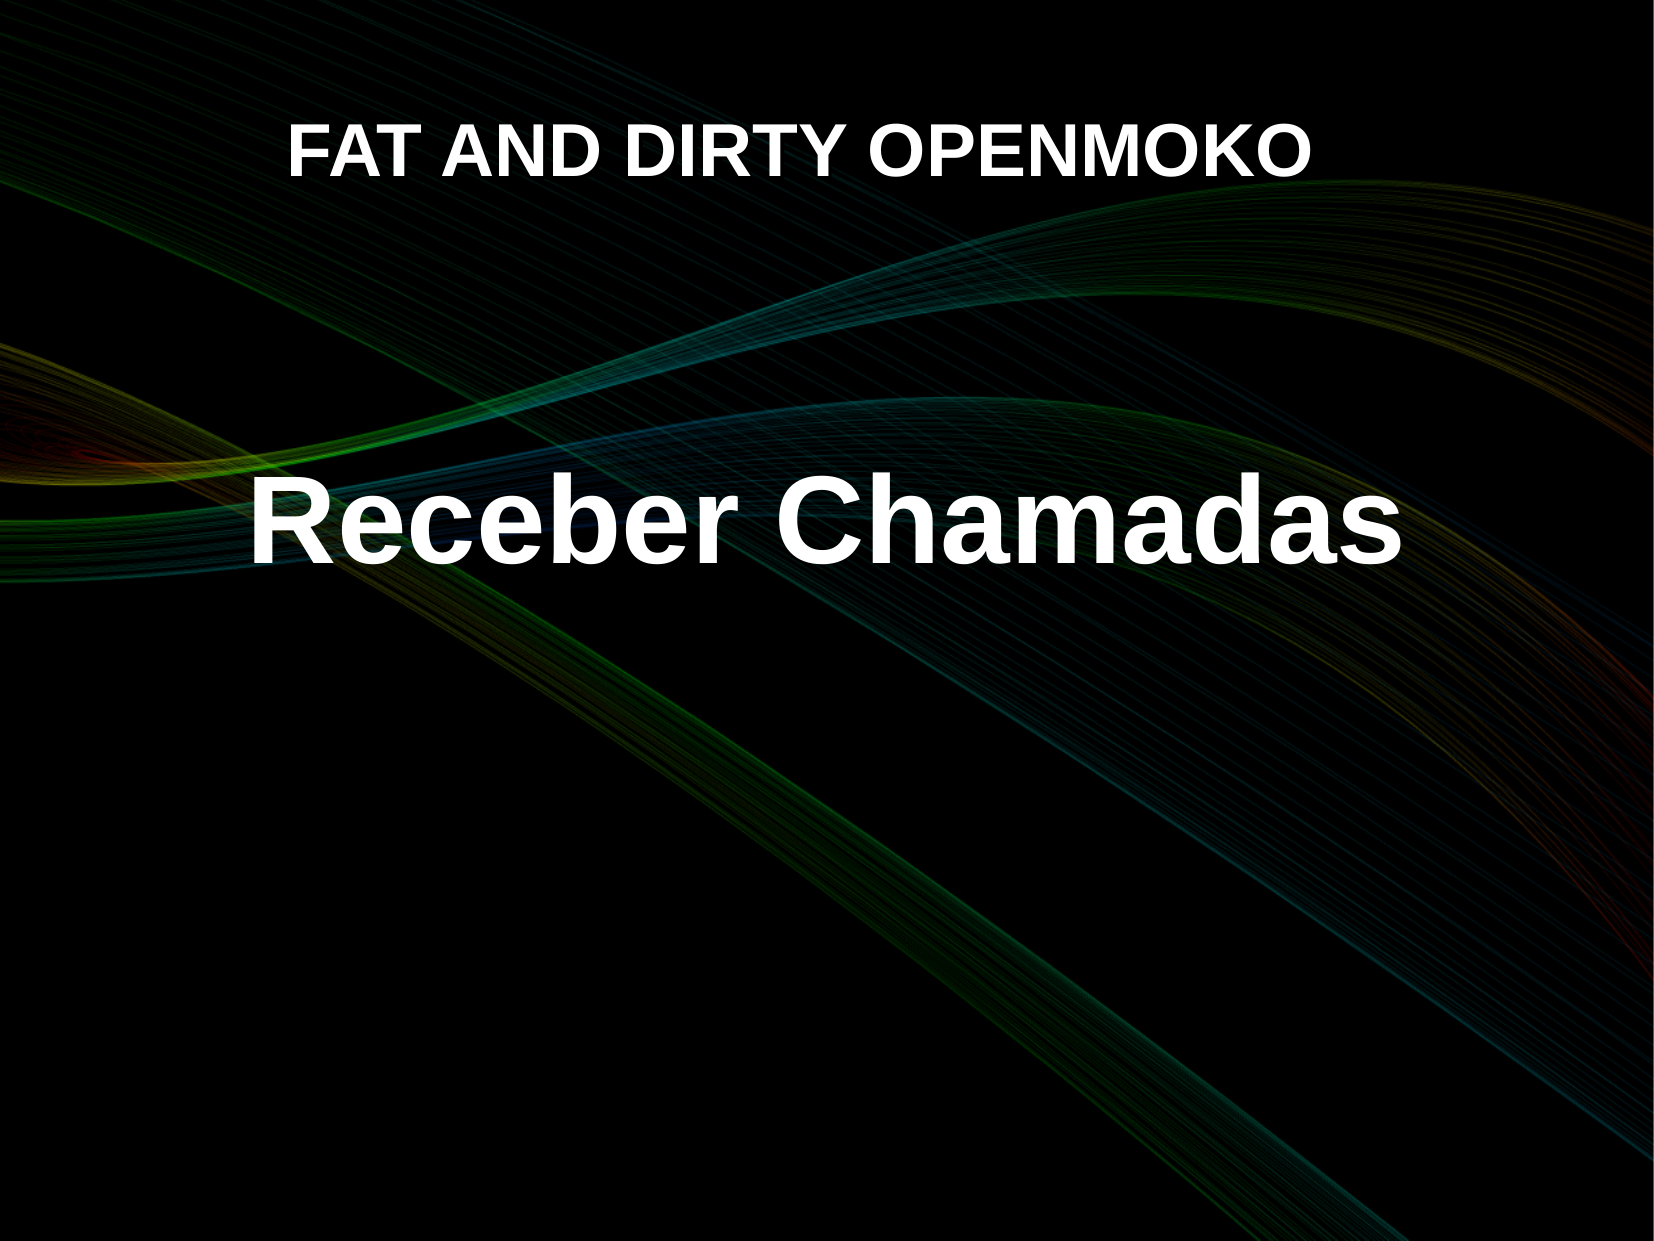

# FAT AND DIRTY OPENMOKO
Receber Chamadas